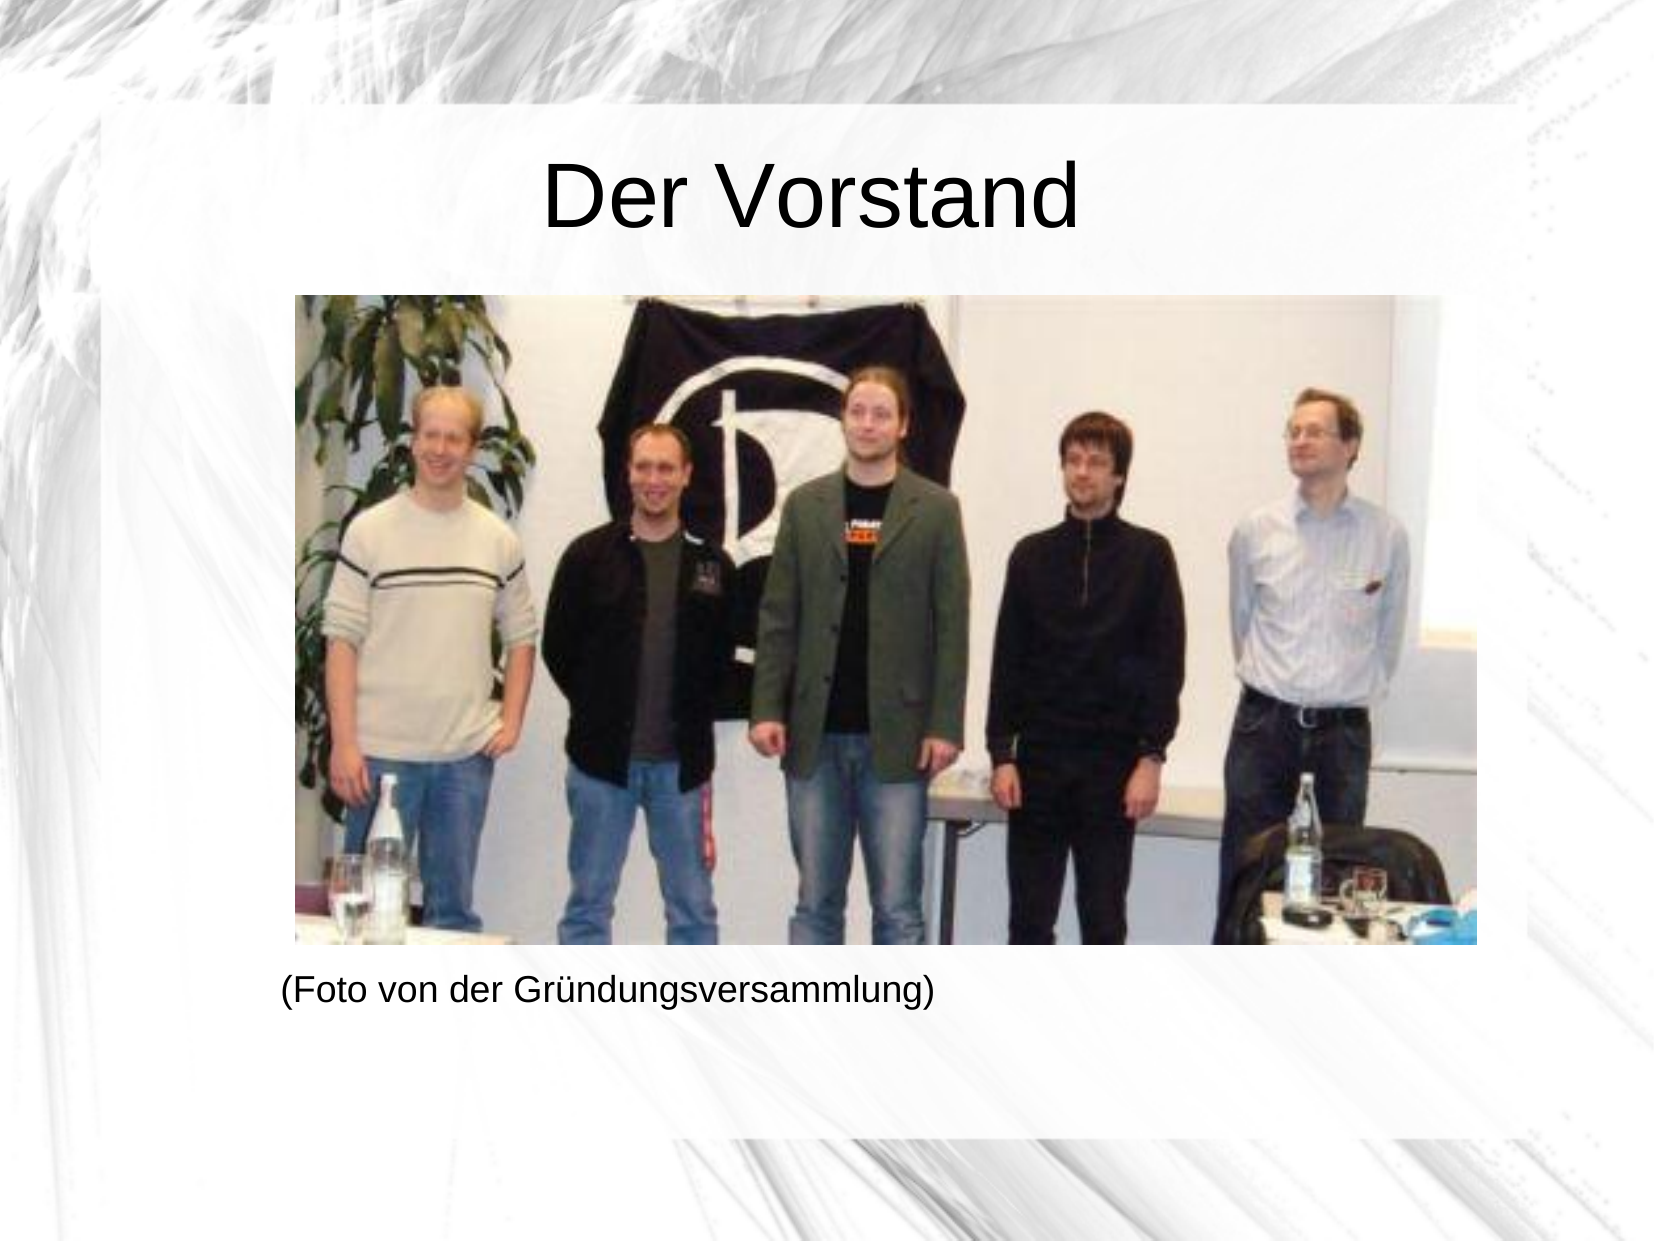

# Der Vorstand
(Foto von der Gründungsversammlung)